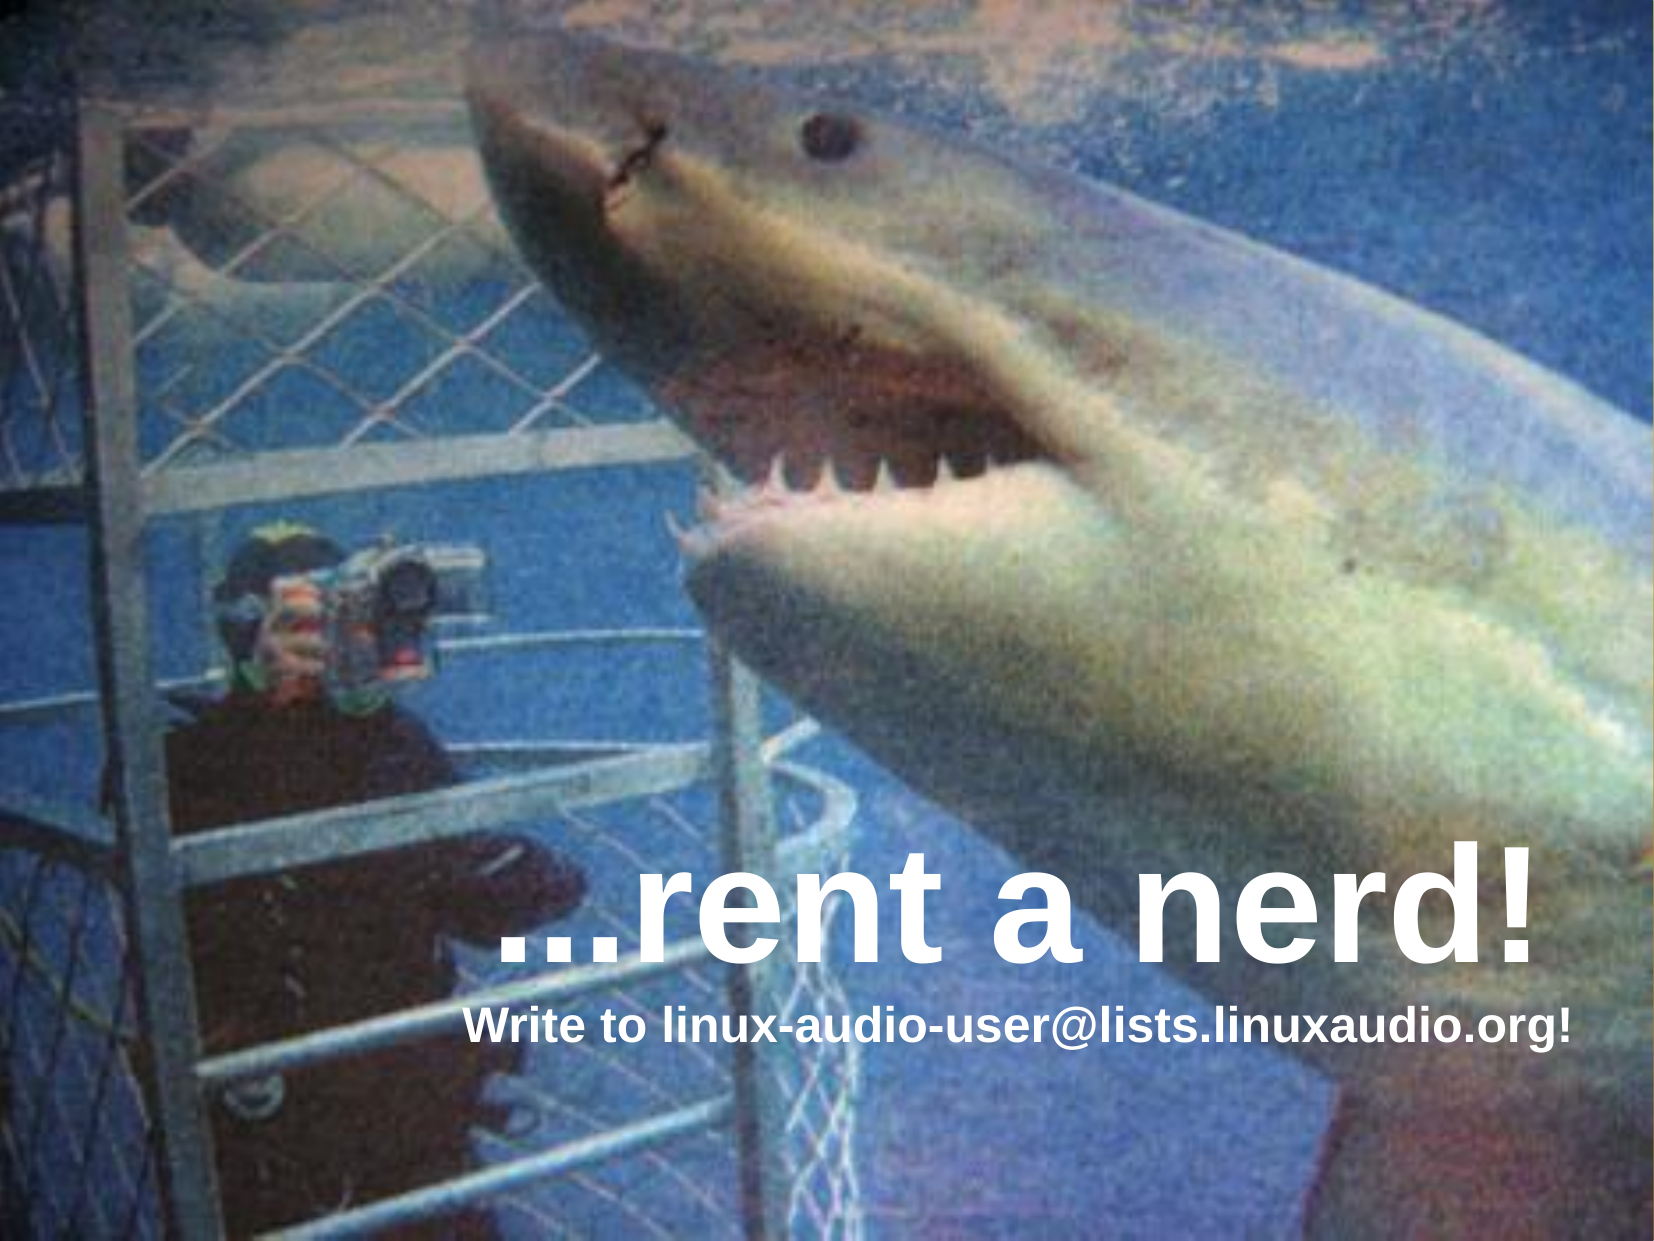

# ...rent a nerd! Write to linux-audio-user@lists.linuxaudio.org!